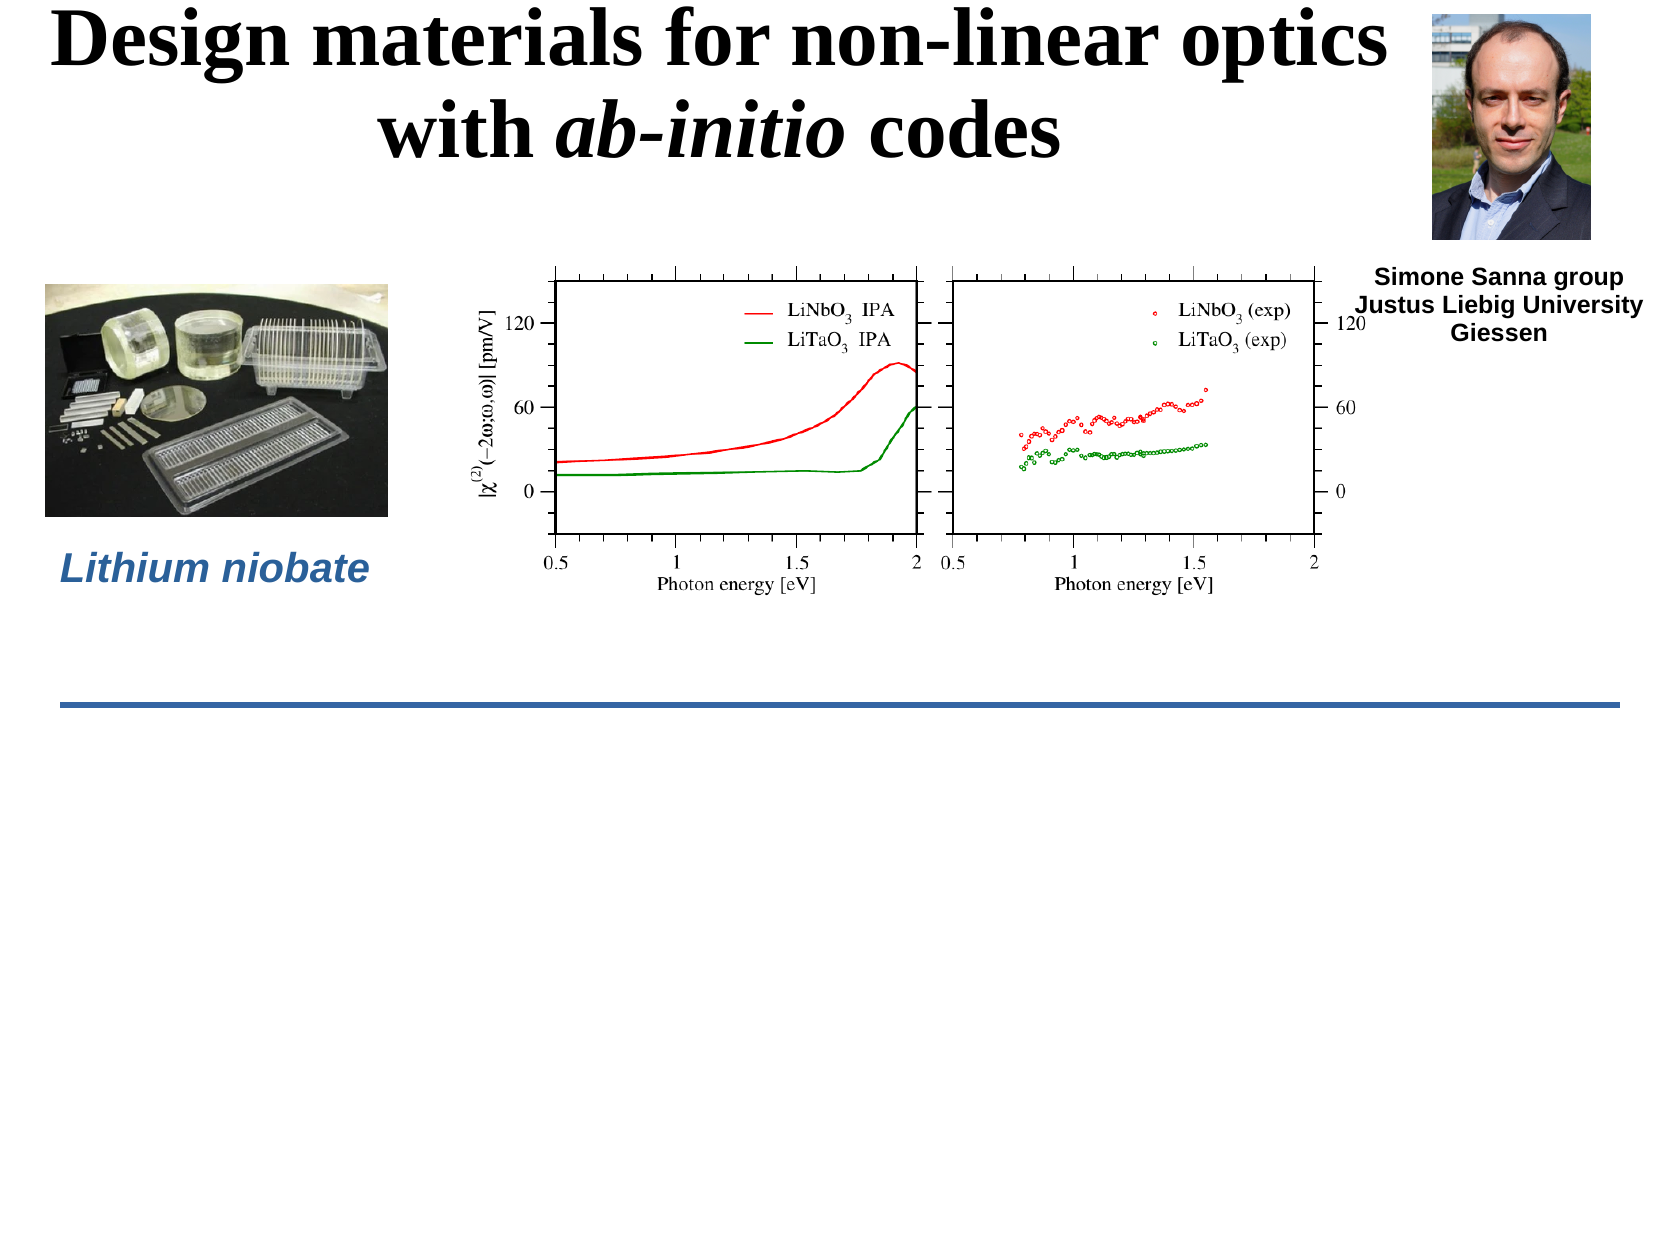

# Design materials for non-linear optics with ab-initio codes
Simone Sanna group
Justus Liebig University Giessen
Lithium niobate